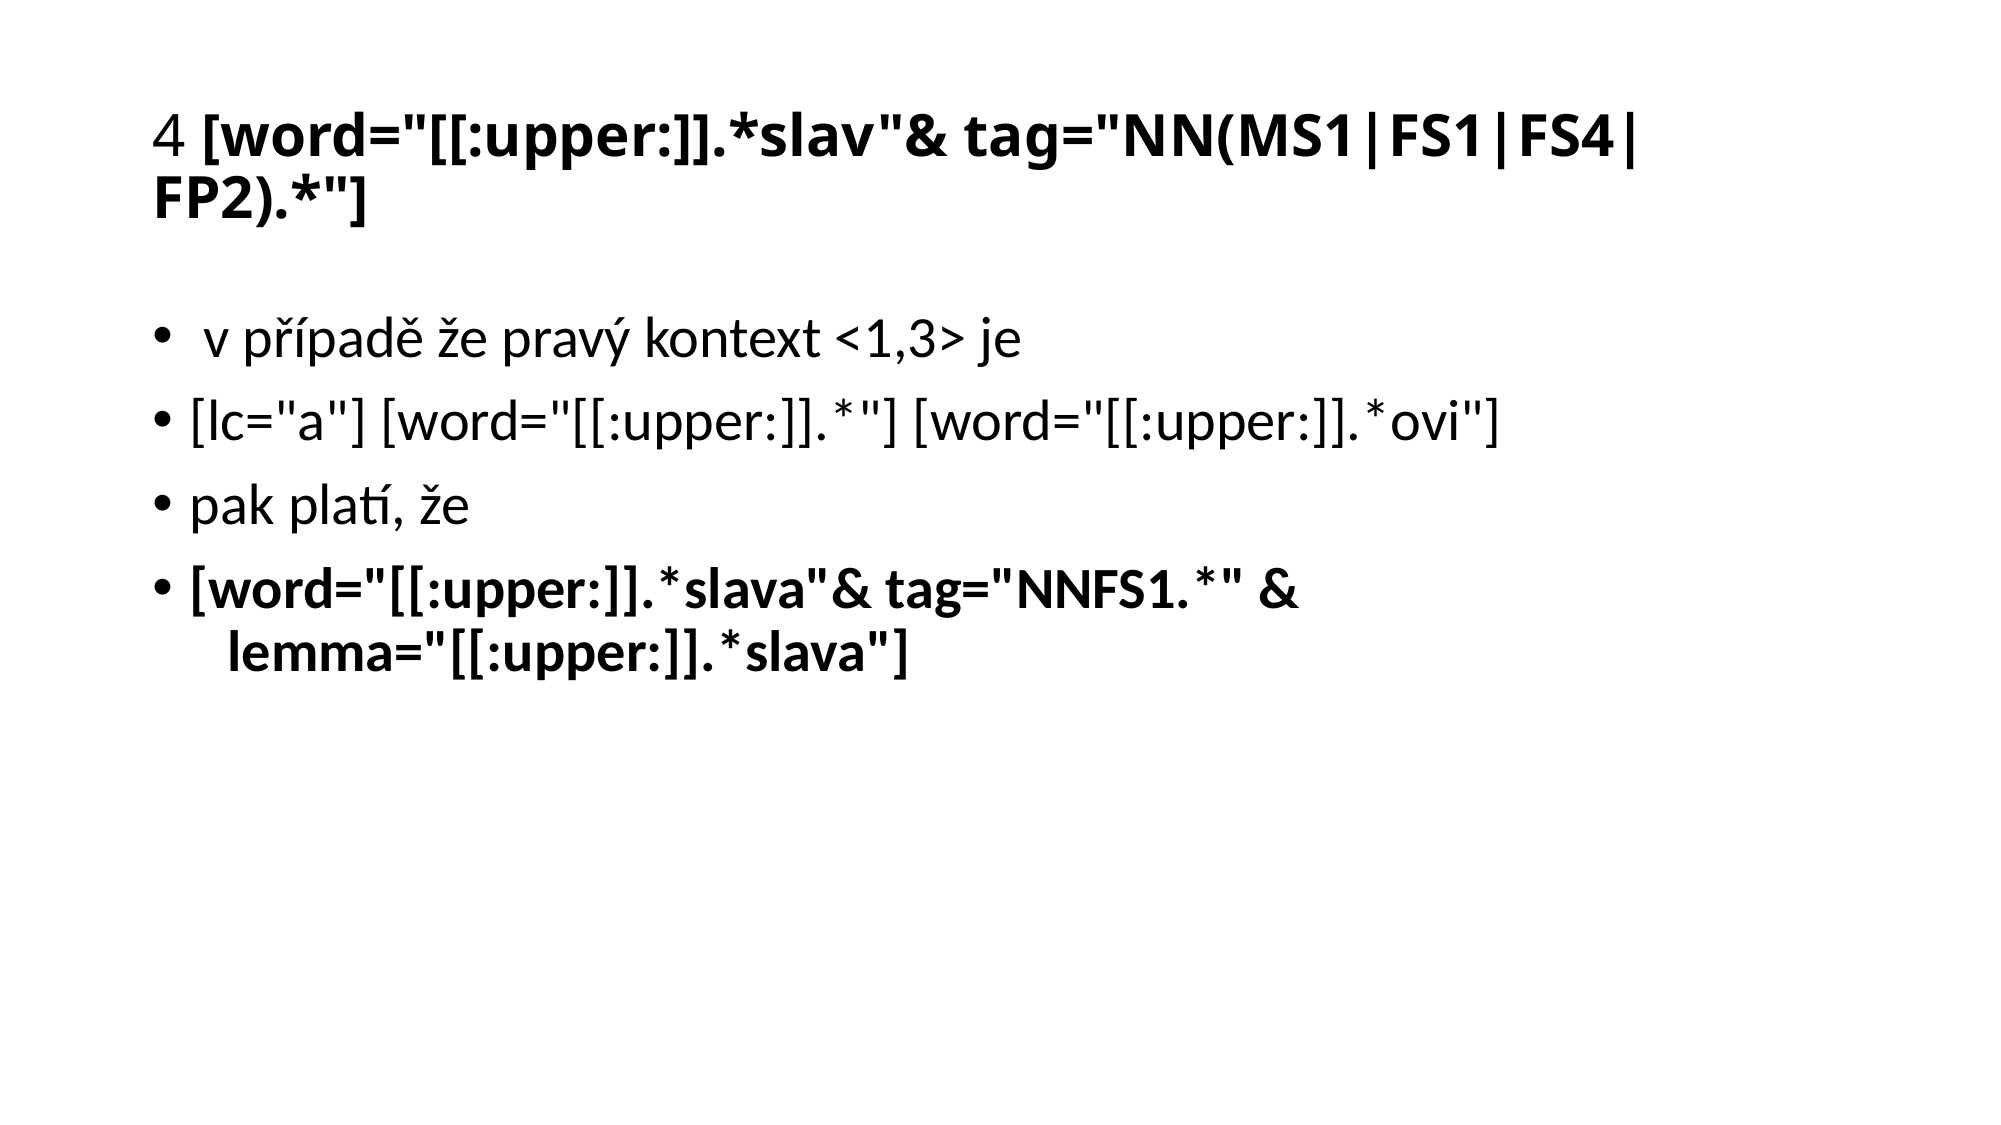

# 4 [word="[[:upper:]].*slav"& tag="NN(MS1|FS1|FS4|FP2).*"]
 v případě že pravý kontext <1,3> je
[lc="a"] [word="[[:upper:]].*"] [word="[[:upper:]].*ovi"]
pak platí, že
[word="[[:upper:]].*slava"& tag="NNFS1.*" & lemma="[[:upper:]].*slava"]